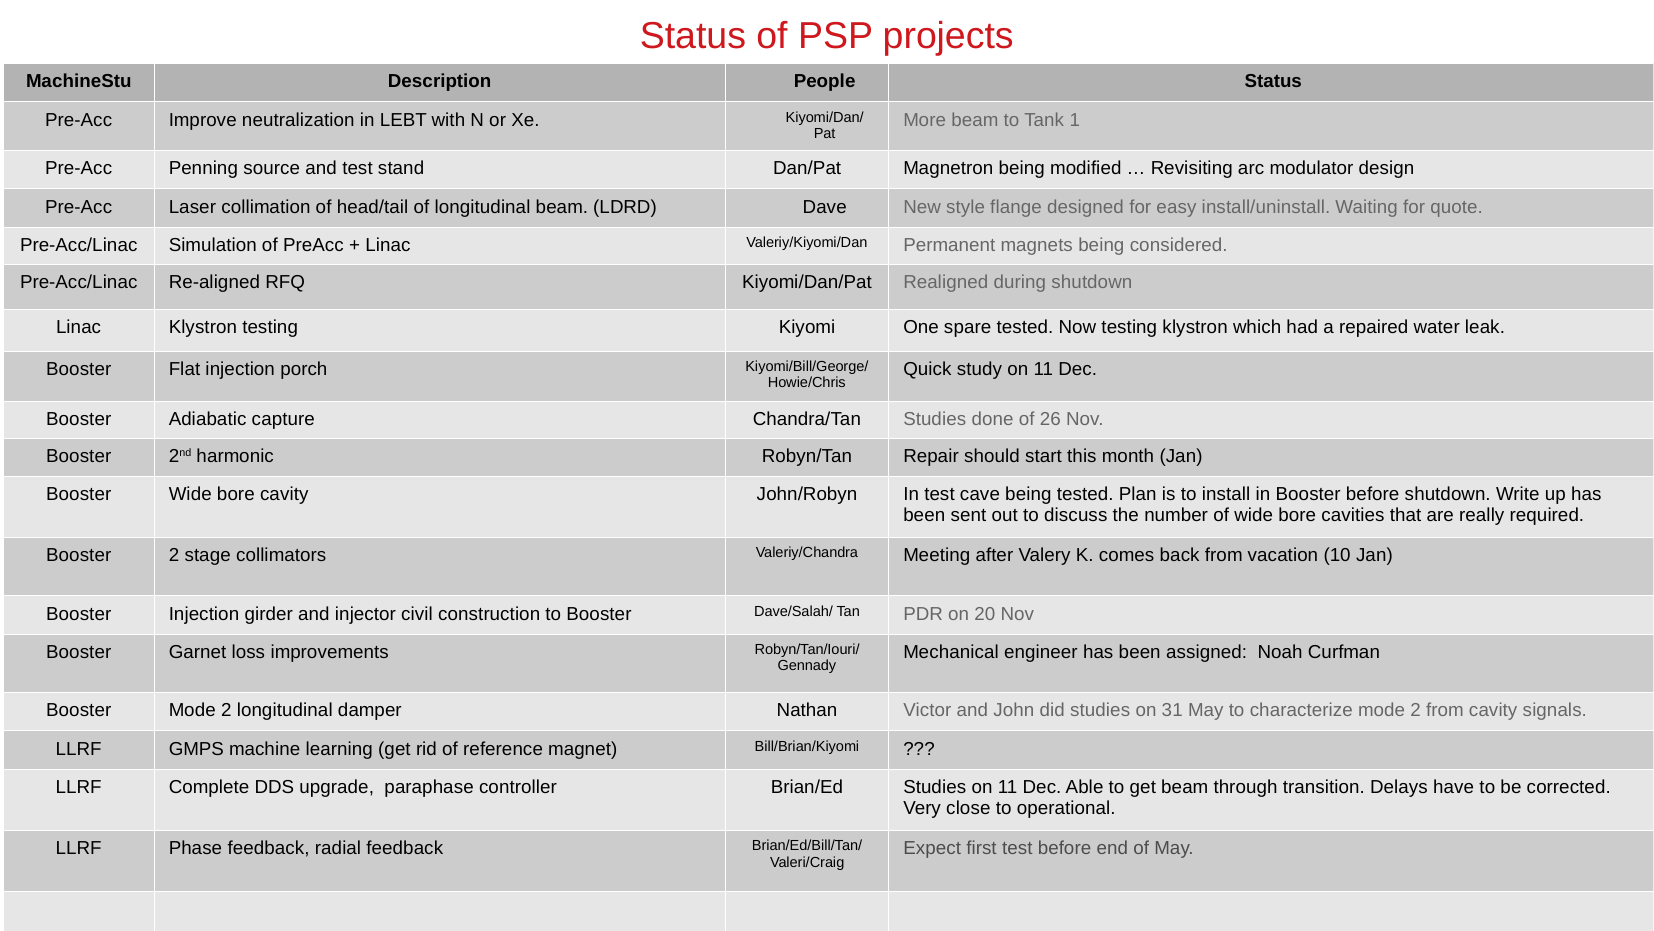

Status of PSP projects
| MachineStu | Description | People | Status |
| --- | --- | --- | --- |
| Pre-Acc | Improve neutralization in LEBT with N or Xe. | Kiyomi/Dan/Pat | More beam to Tank 1 |
| Pre-Acc | Penning source and test stand | Dan/Pat | Magnetron being modified … Revisiting arc modulator design |
| Pre-Acc | Laser collimation of head/tail of longitudinal beam. (LDRD) | Dave | New style flange designed for easy install/uninstall. Waiting for quote. |
| Pre-Acc/Linac | Simulation of PreAcc + Linac | Valeriy/Kiyomi/Dan | Permanent magnets being considered. |
| Pre-Acc/Linac | Re-aligned RFQ | Kiyomi/Dan/Pat | Realigned during shutdown |
| Linac | Klystron testing | Kiyomi | One spare tested. Now testing klystron which had a repaired water leak. |
| Booster | Flat injection porch | Kiyomi/Bill/George/Howie/Chris | Quick study on 11 Dec. |
| Booster | Adiabatic capture | Chandra/Tan | Studies done of 26 Nov. |
| Booster | 2nd harmonic | Robyn/Tan | Repair should start this month (Jan) |
| Booster | Wide bore cavity | John/Robyn | In test cave being tested. Plan is to install in Booster before shutdown. Write up has been sent out to discuss the number of wide bore cavities that are really required. |
| Booster | 2 stage collimators | Valeriy/Chandra | Meeting after Valery K. comes back from vacation (10 Jan) |
| Booster | Injection girder and injector civil construction to Booster | Dave/Salah/ Tan | PDR on 20 Nov |
| Booster | Garnet loss improvements | Robyn/Tan/Iouri/Gennady | Mechanical engineer has been assigned: Noah Curfman |
| Booster | Mode 2 longitudinal damper | Nathan | Victor and John did studies on 31 May to characterize mode 2 from cavity signals. |
| LLRF | GMPS machine learning (get rid of reference magnet) | Bill/Brian/Kiyomi | ??? |
| LLRF | Complete DDS upgrade, paraphase controller | Brian/Ed | Studies on 11 Dec. Able to get beam through transition. Delays have to be corrected. Very close to operational. |
| LLRF | Phase feedback, radial feedback | Brian/Ed/Bill/Tan/Valeri/Craig | Expect first test before end of May. |
| | | | |
# Beam physics projects